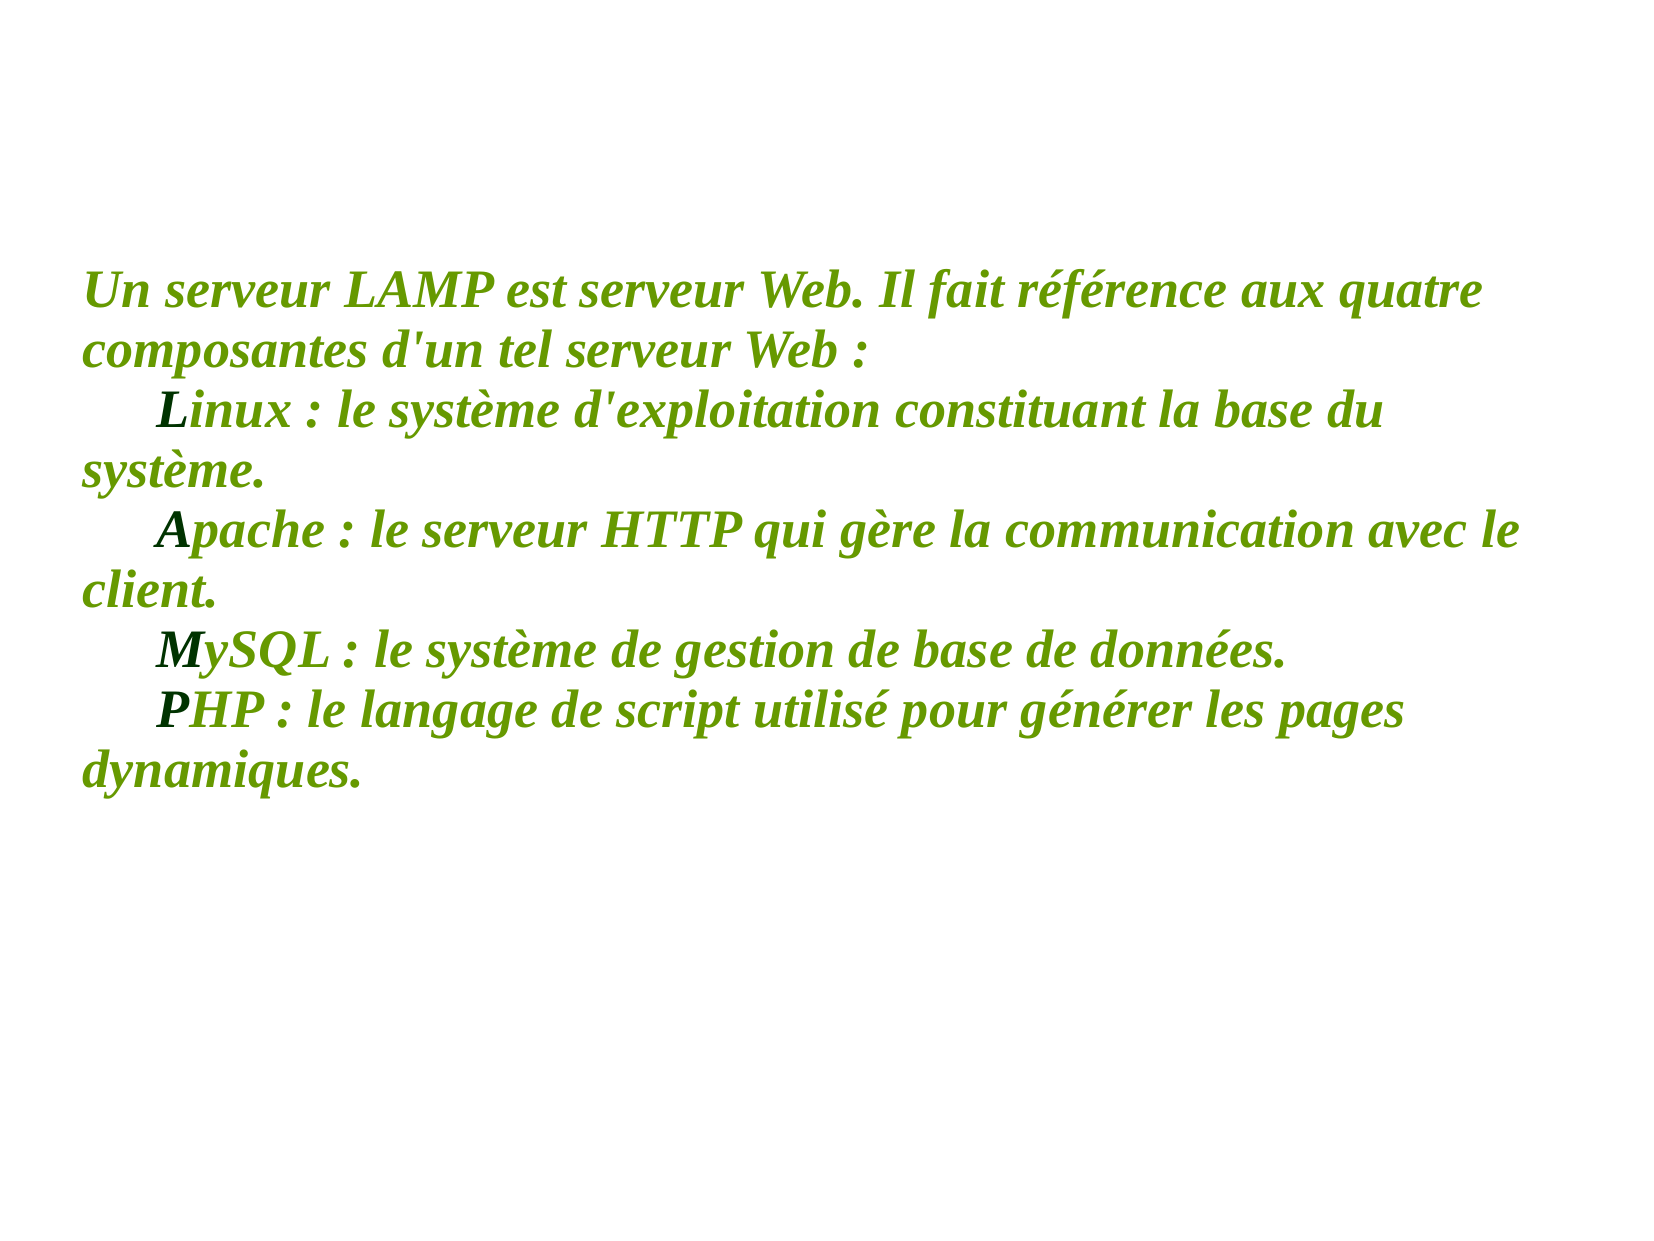

# Un serveur LAMP est serveur Web. Il fait référence aux quatre composantes d'un tel serveur Web :
	Linux : le système d'exploitation constituant la base du système.
	Apache : le serveur HTTP qui gère la communication avec le client.
	MySQL : le système de gestion de base de données.
	PHP : le langage de script utilisé pour générer les pages dynamiques.